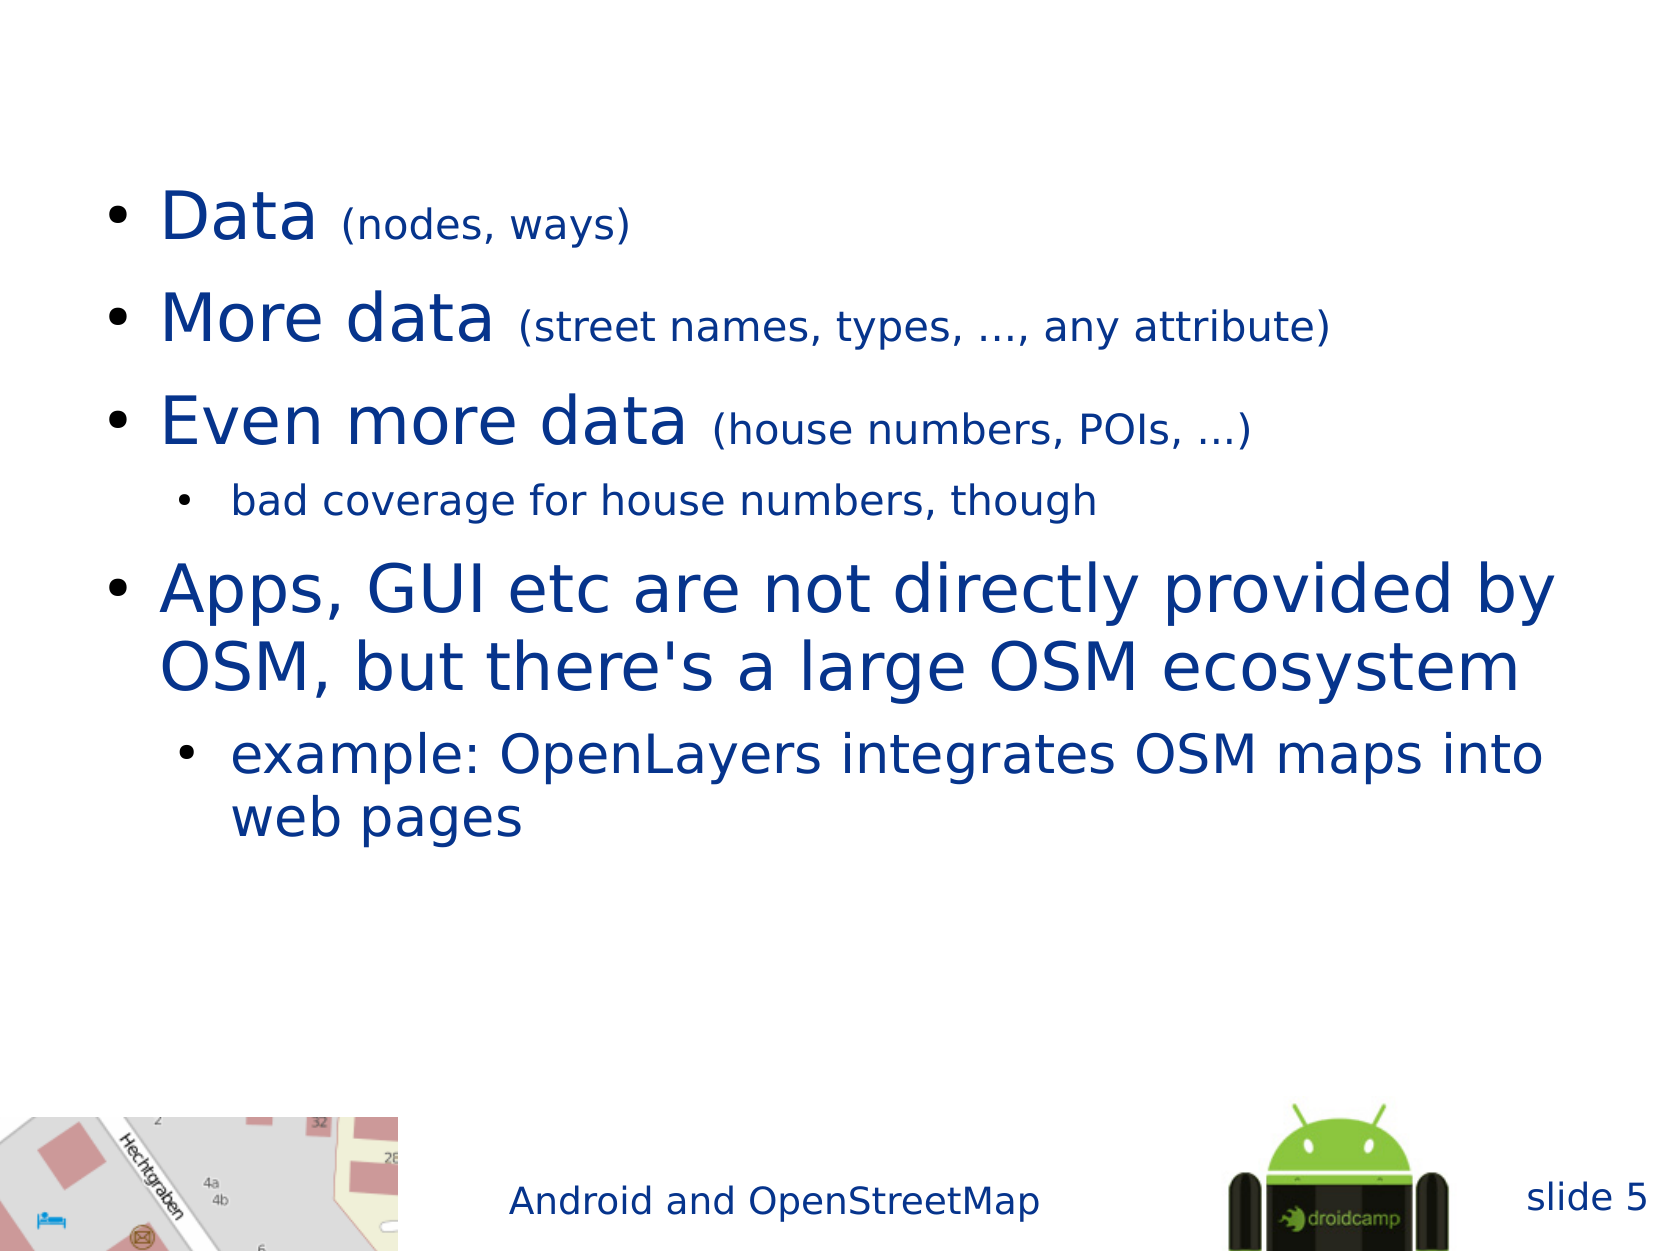

# What does OSM provide?
Data (nodes, ways)
More data (street names, types, ..., any attribute)
Even more data (house numbers, POIs, ...)
bad coverage for house numbers, though
Apps, GUI etc are not directly provided by OSM, but there's a large OSM ecosystem
example: OpenLayers integrates OSM maps into web pages
5
Title (to be modified under View - Footer)